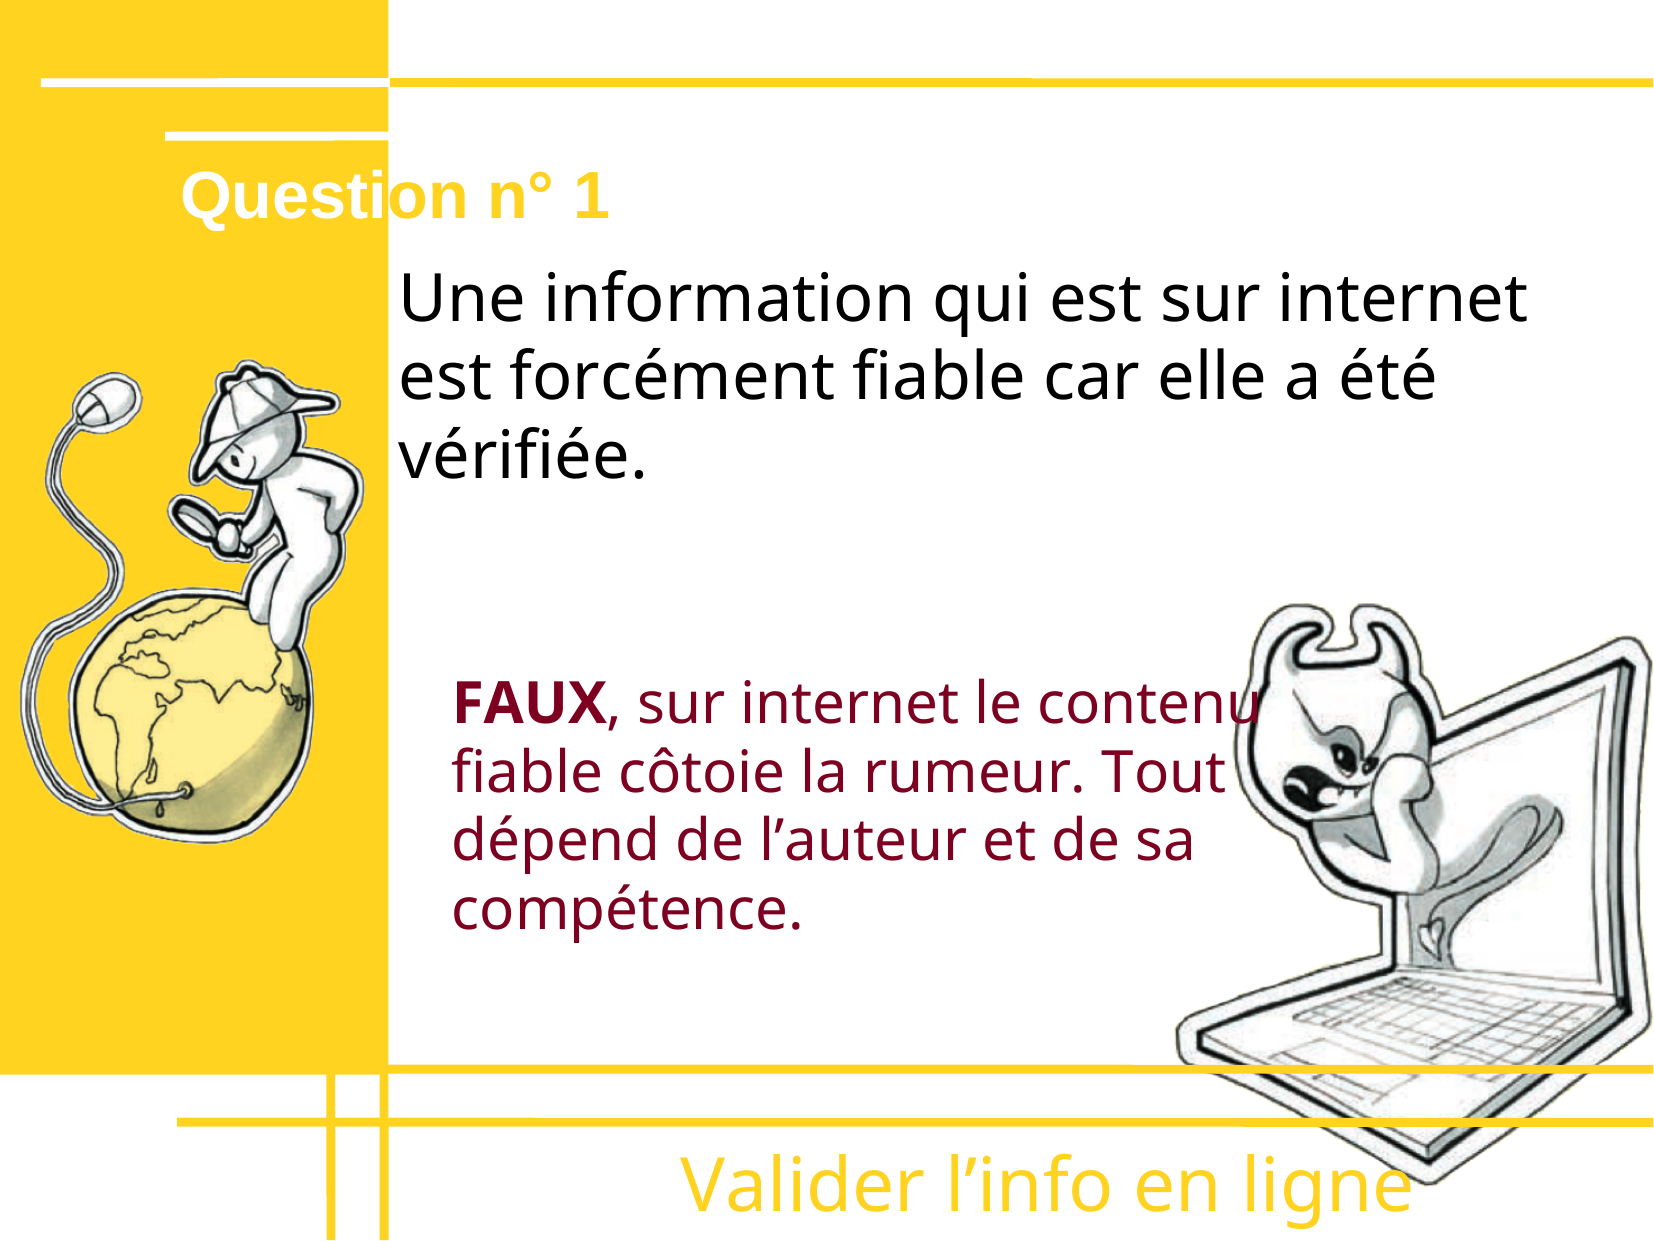

Question n° 1
Une information qui est sur internet est forcément fiable car elle a été vérifiée.
FAUX, sur internet le contenu fiable côtoie la rumeur. Tout dépend de lʼauteur et de sa compétence.
Valider lʼinfo en ligne